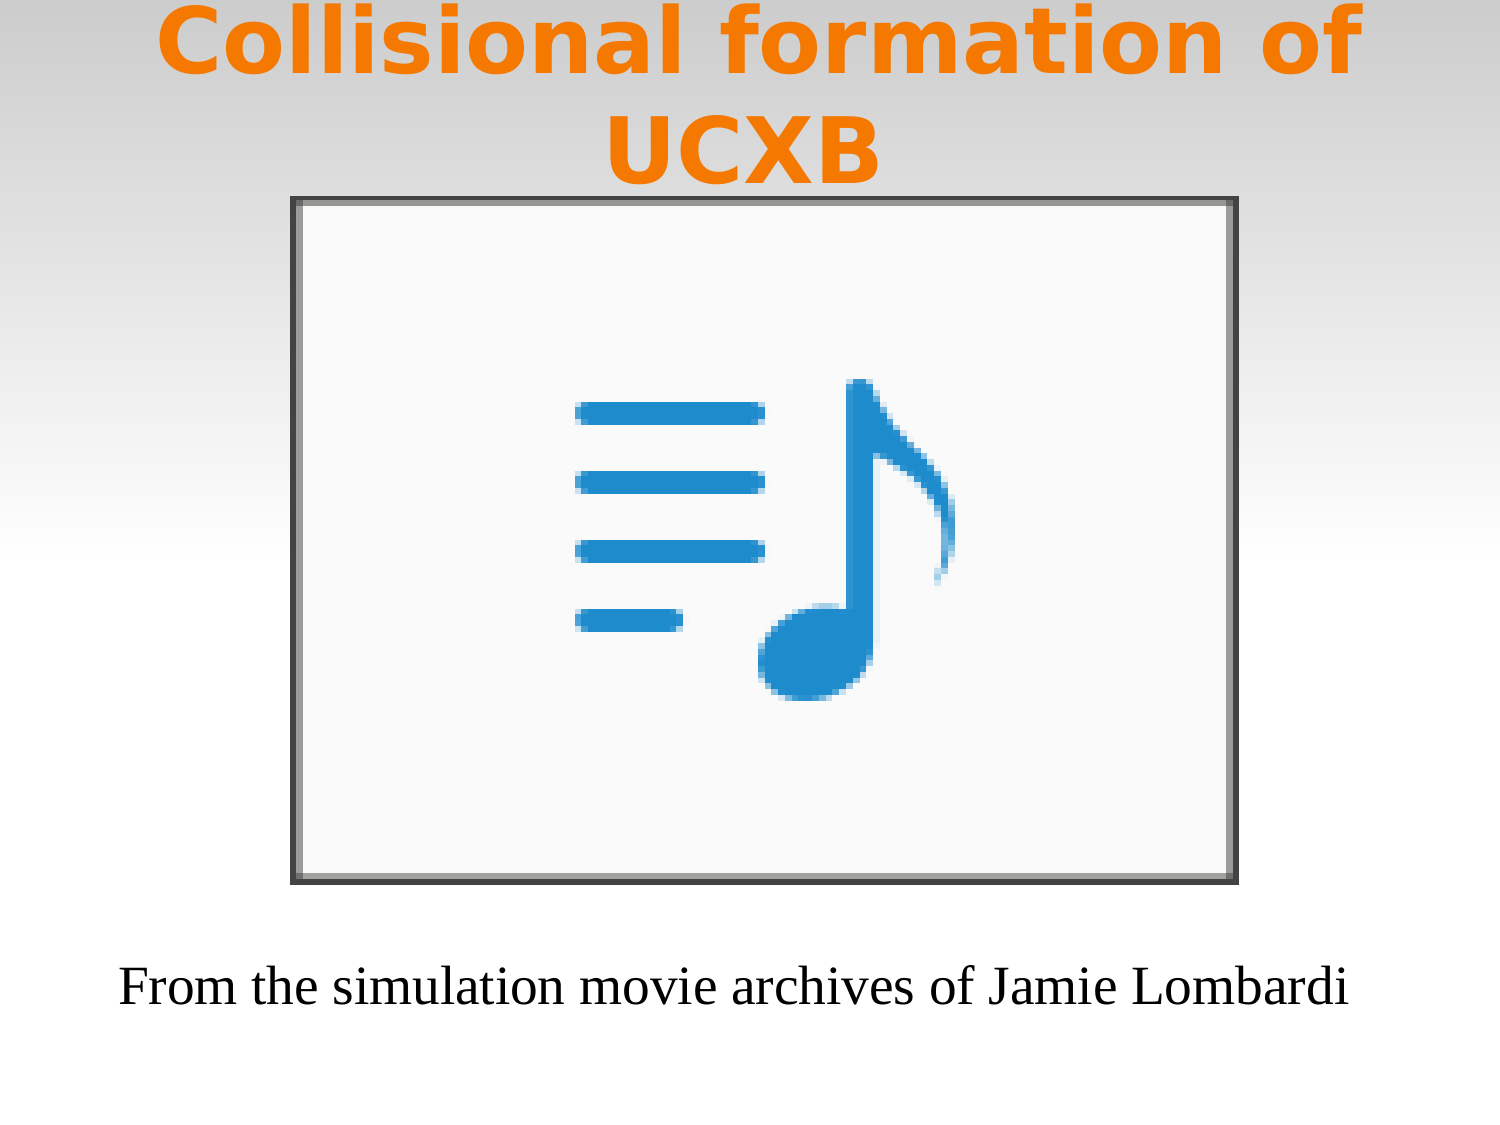

# Collisional formation of UCXB
From the simulation movie archives of Jamie Lombardi